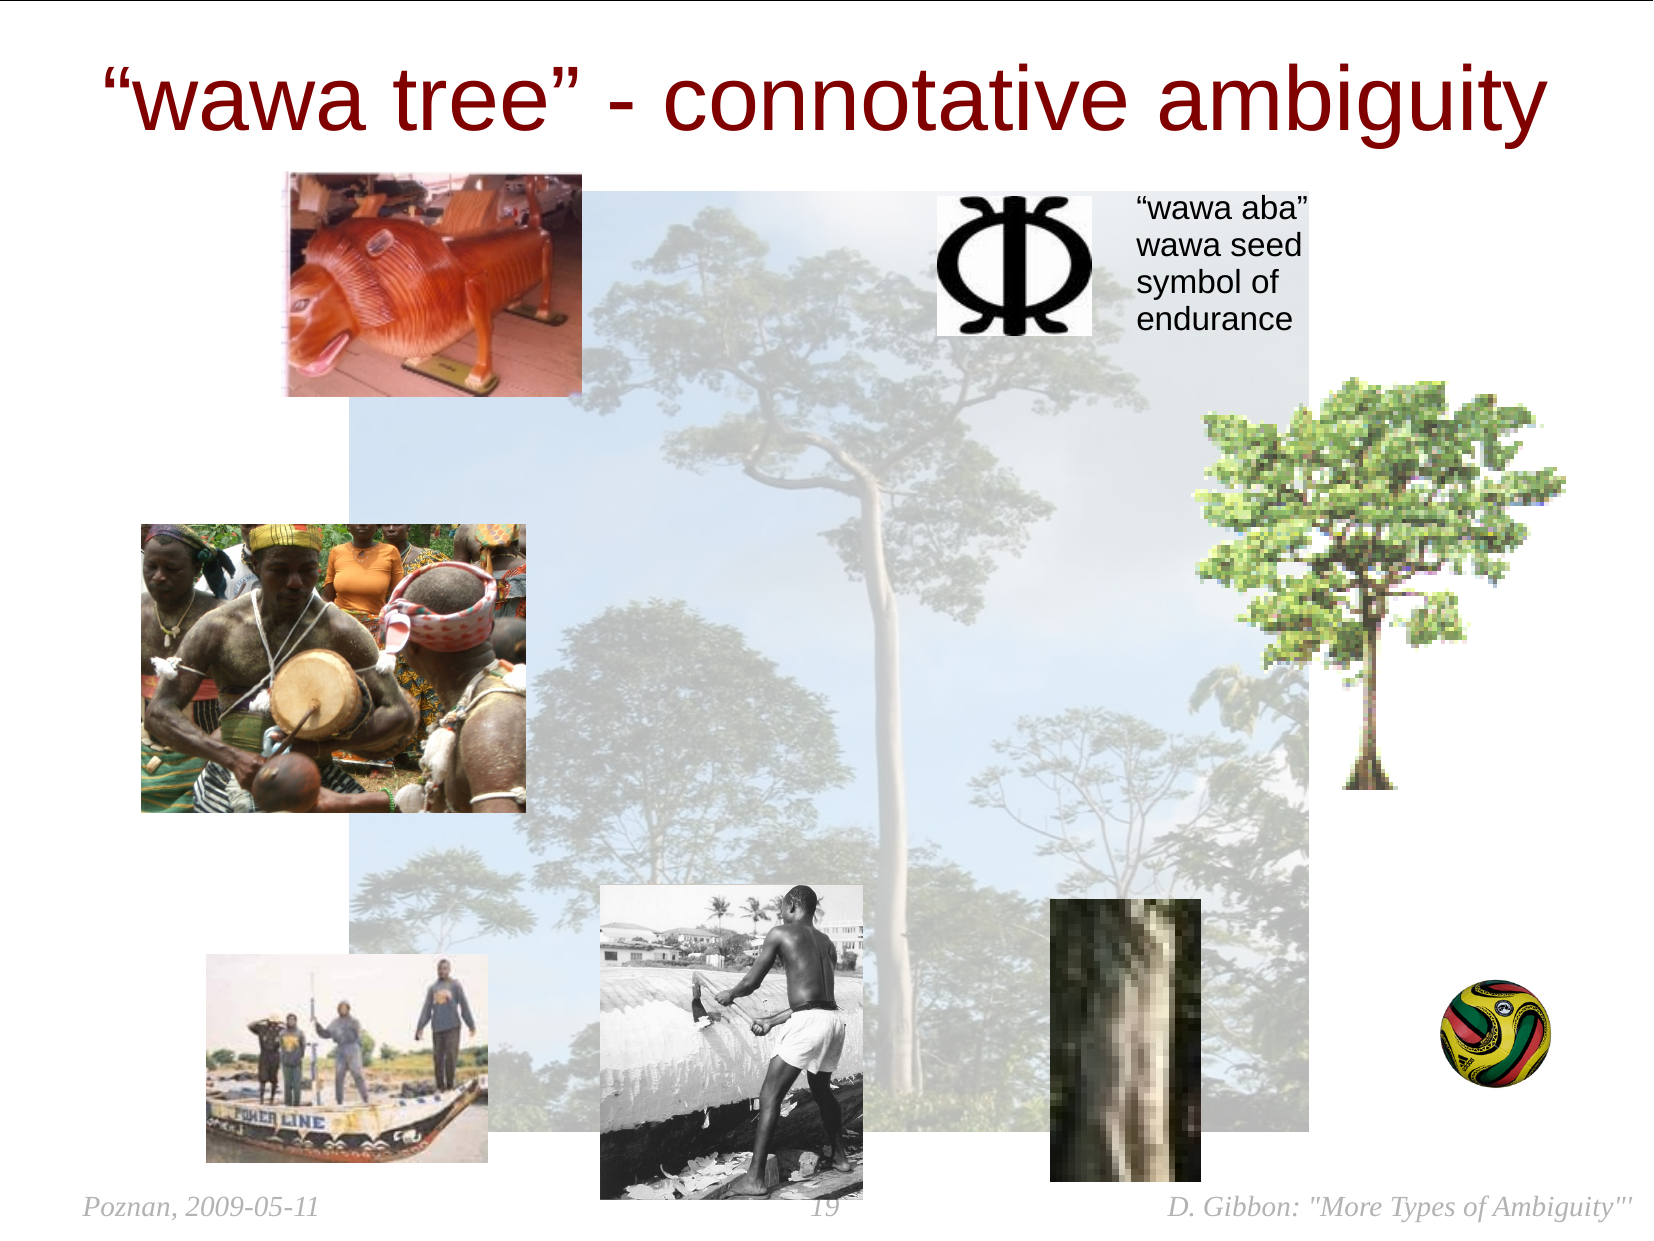

# “wawa tree” - connotative ambiguity
“wawa aba”
wawa seed
symbol of
endurance
Poznan, 2009-05-11
19
D. Gibbon: "More Types of Ambiguity"'